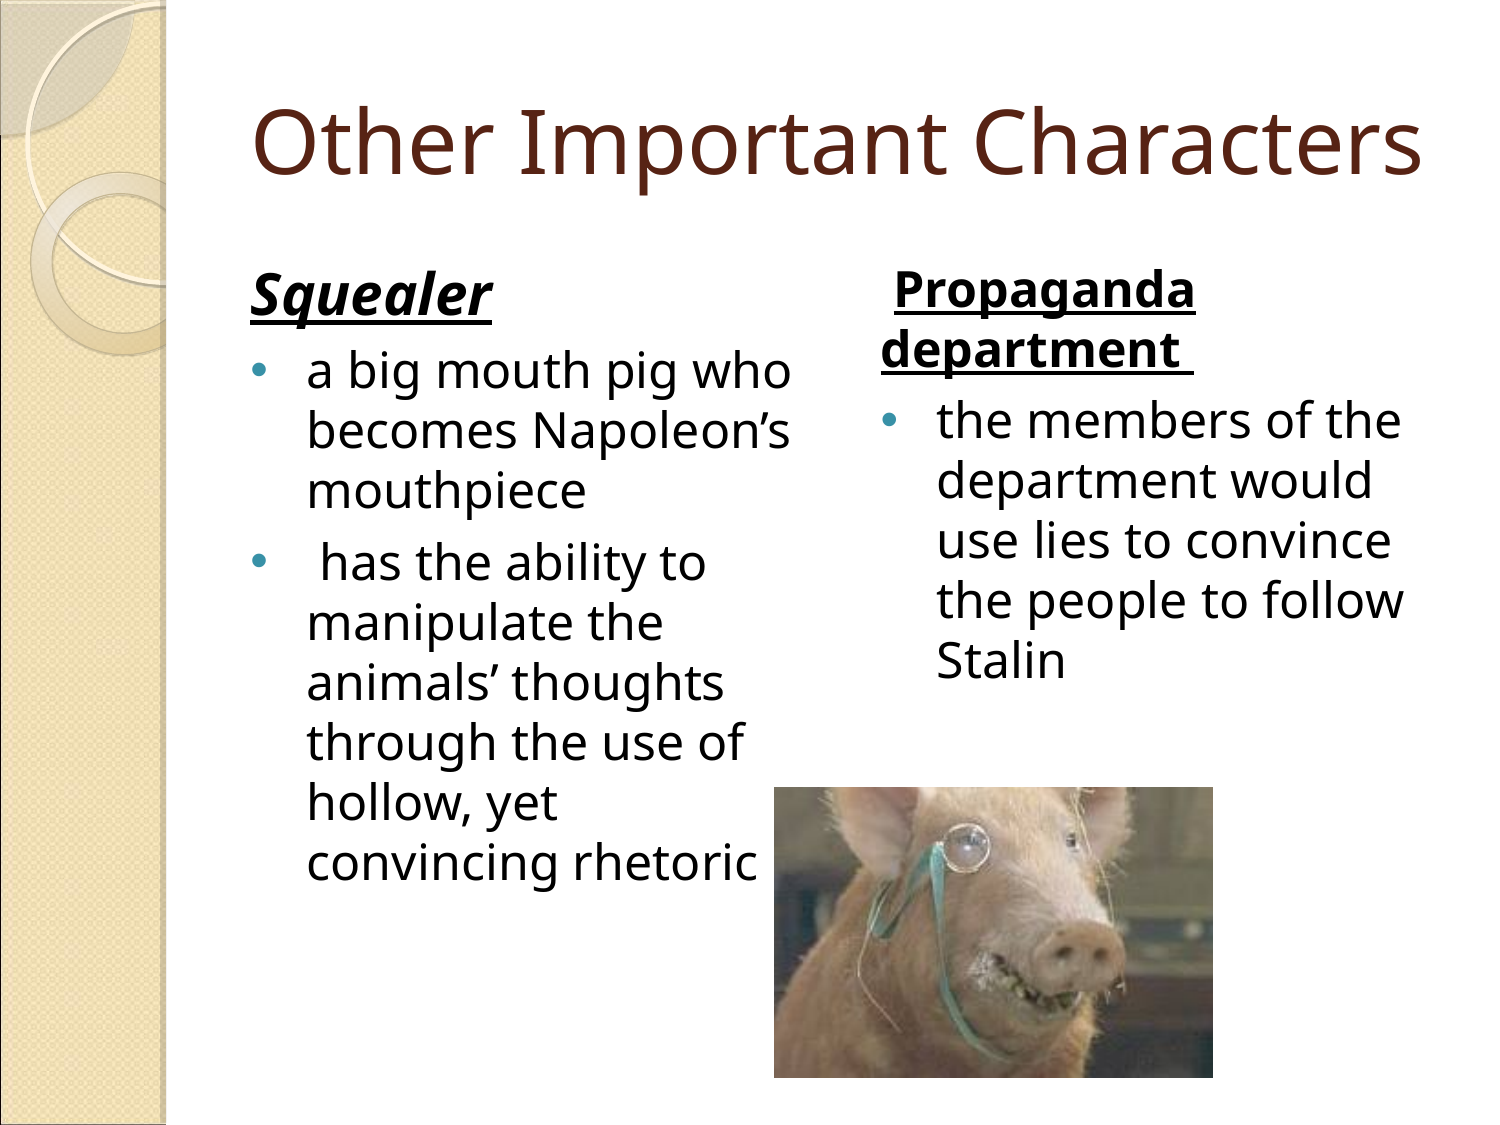

# Other Important Characters
Squealer
a big mouth pig who becomes Napoleon’s mouthpiece
 has the ability to manipulate the animals’ thoughts through the use of hollow, yet convincing rhetoric
 Propaganda department
the members of the department would use lies to convince the people to follow Stalin